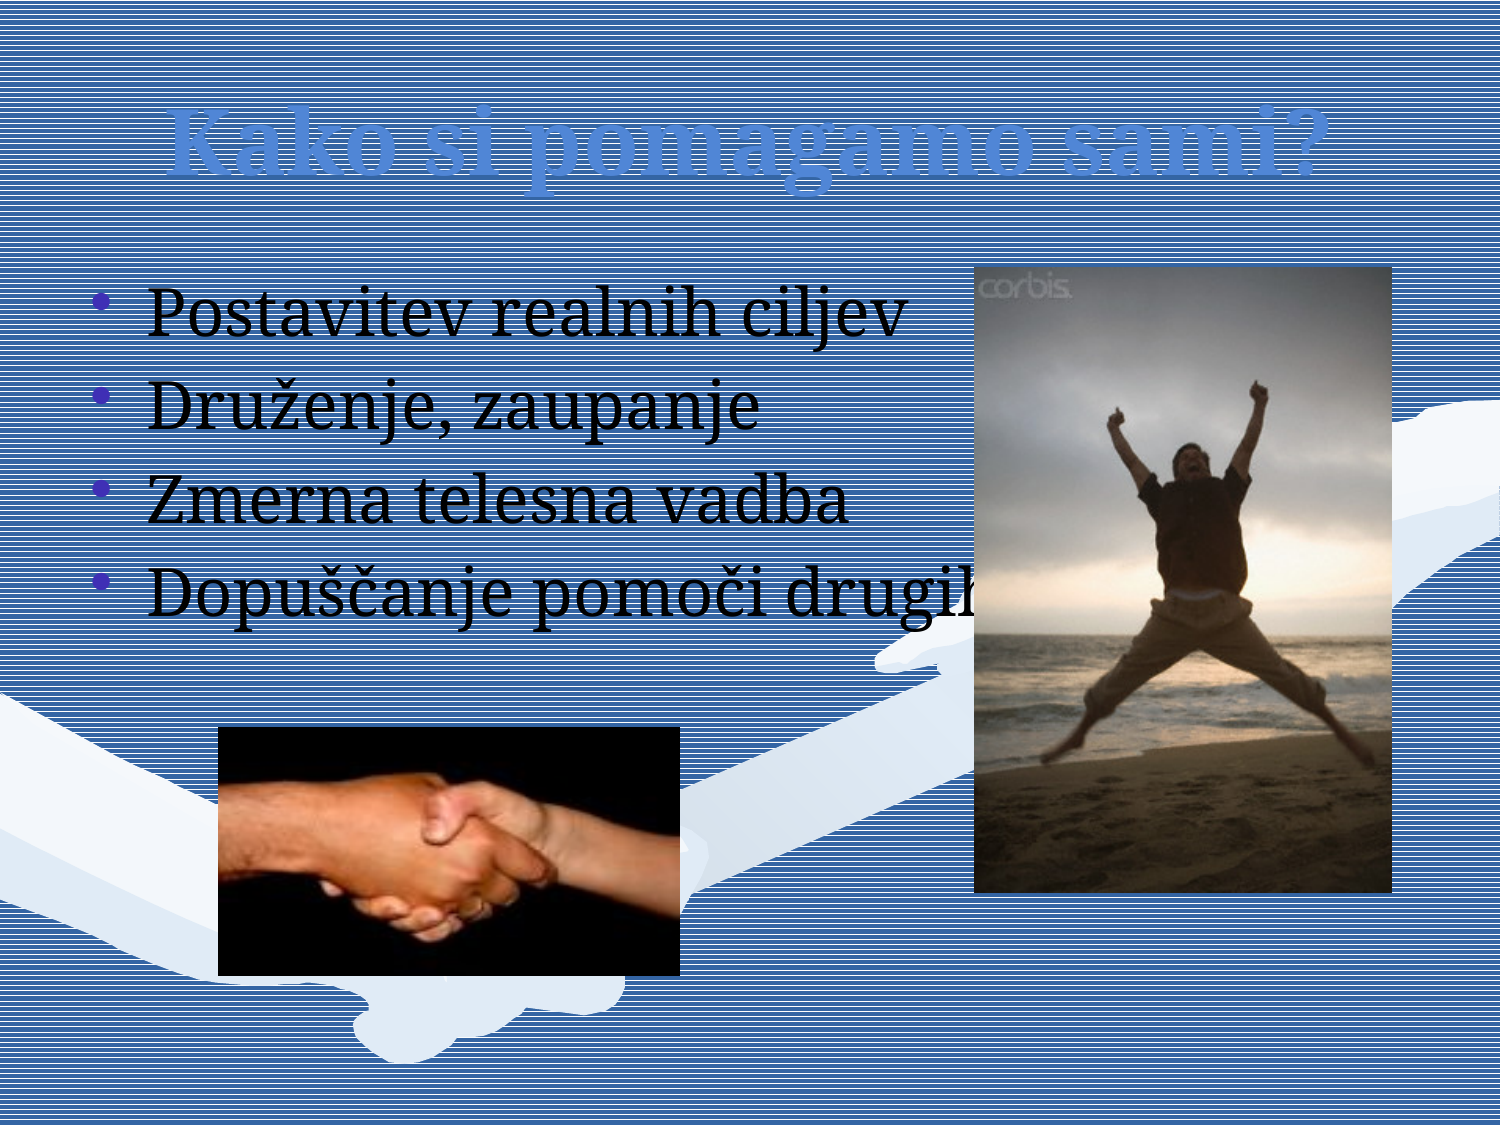

# Kako si pomagamo sami?
Postavitev realnih ciljev
Druženje, zaupanje
Zmerna telesna vadba
Dopuščanje pomoči drugih